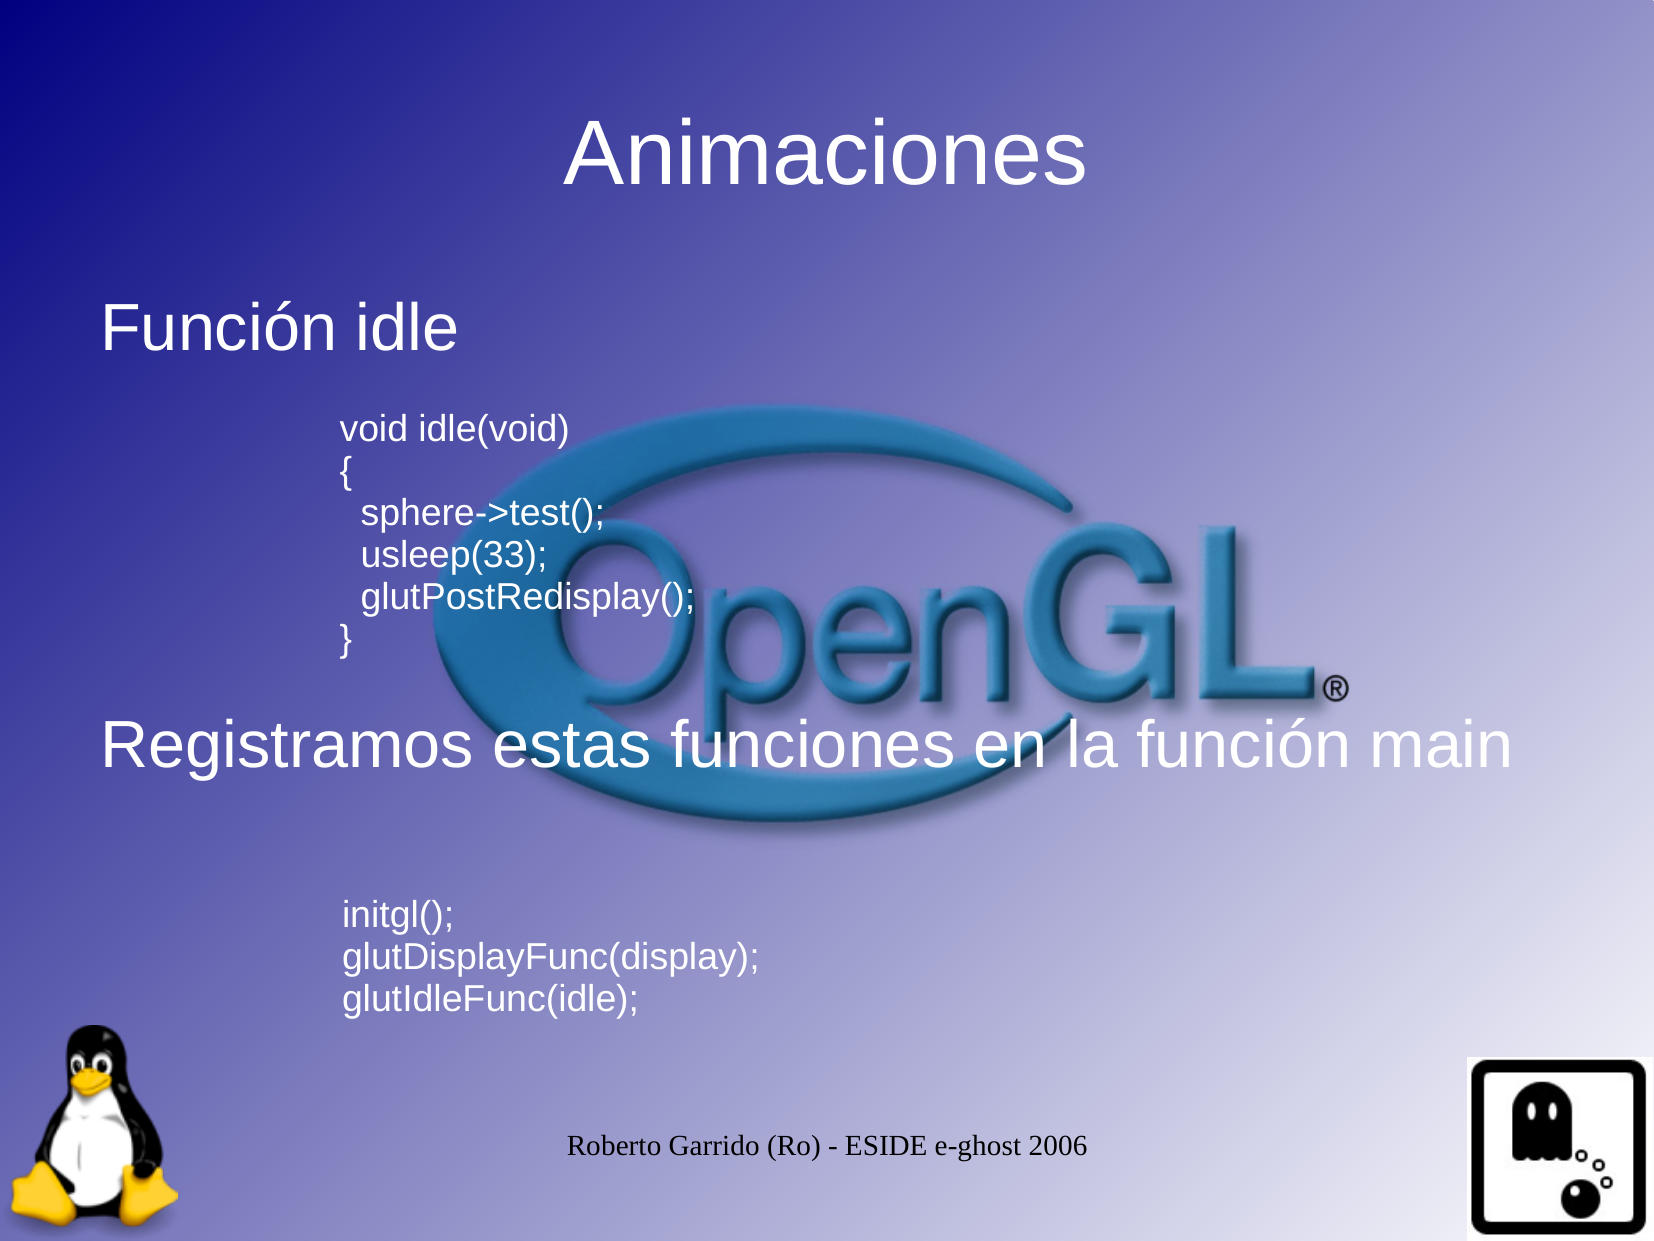

# Animaciones
Función idle
Registramos estas funciones en la función main
void idle(void)
{
 sphere->test();
 usleep(33);
 glutPostRedisplay();
}
initgl();
glutDisplayFunc(display);
glutIdleFunc(idle);
Roberto Garrido (Ro) - ESIDE e-ghost 2006